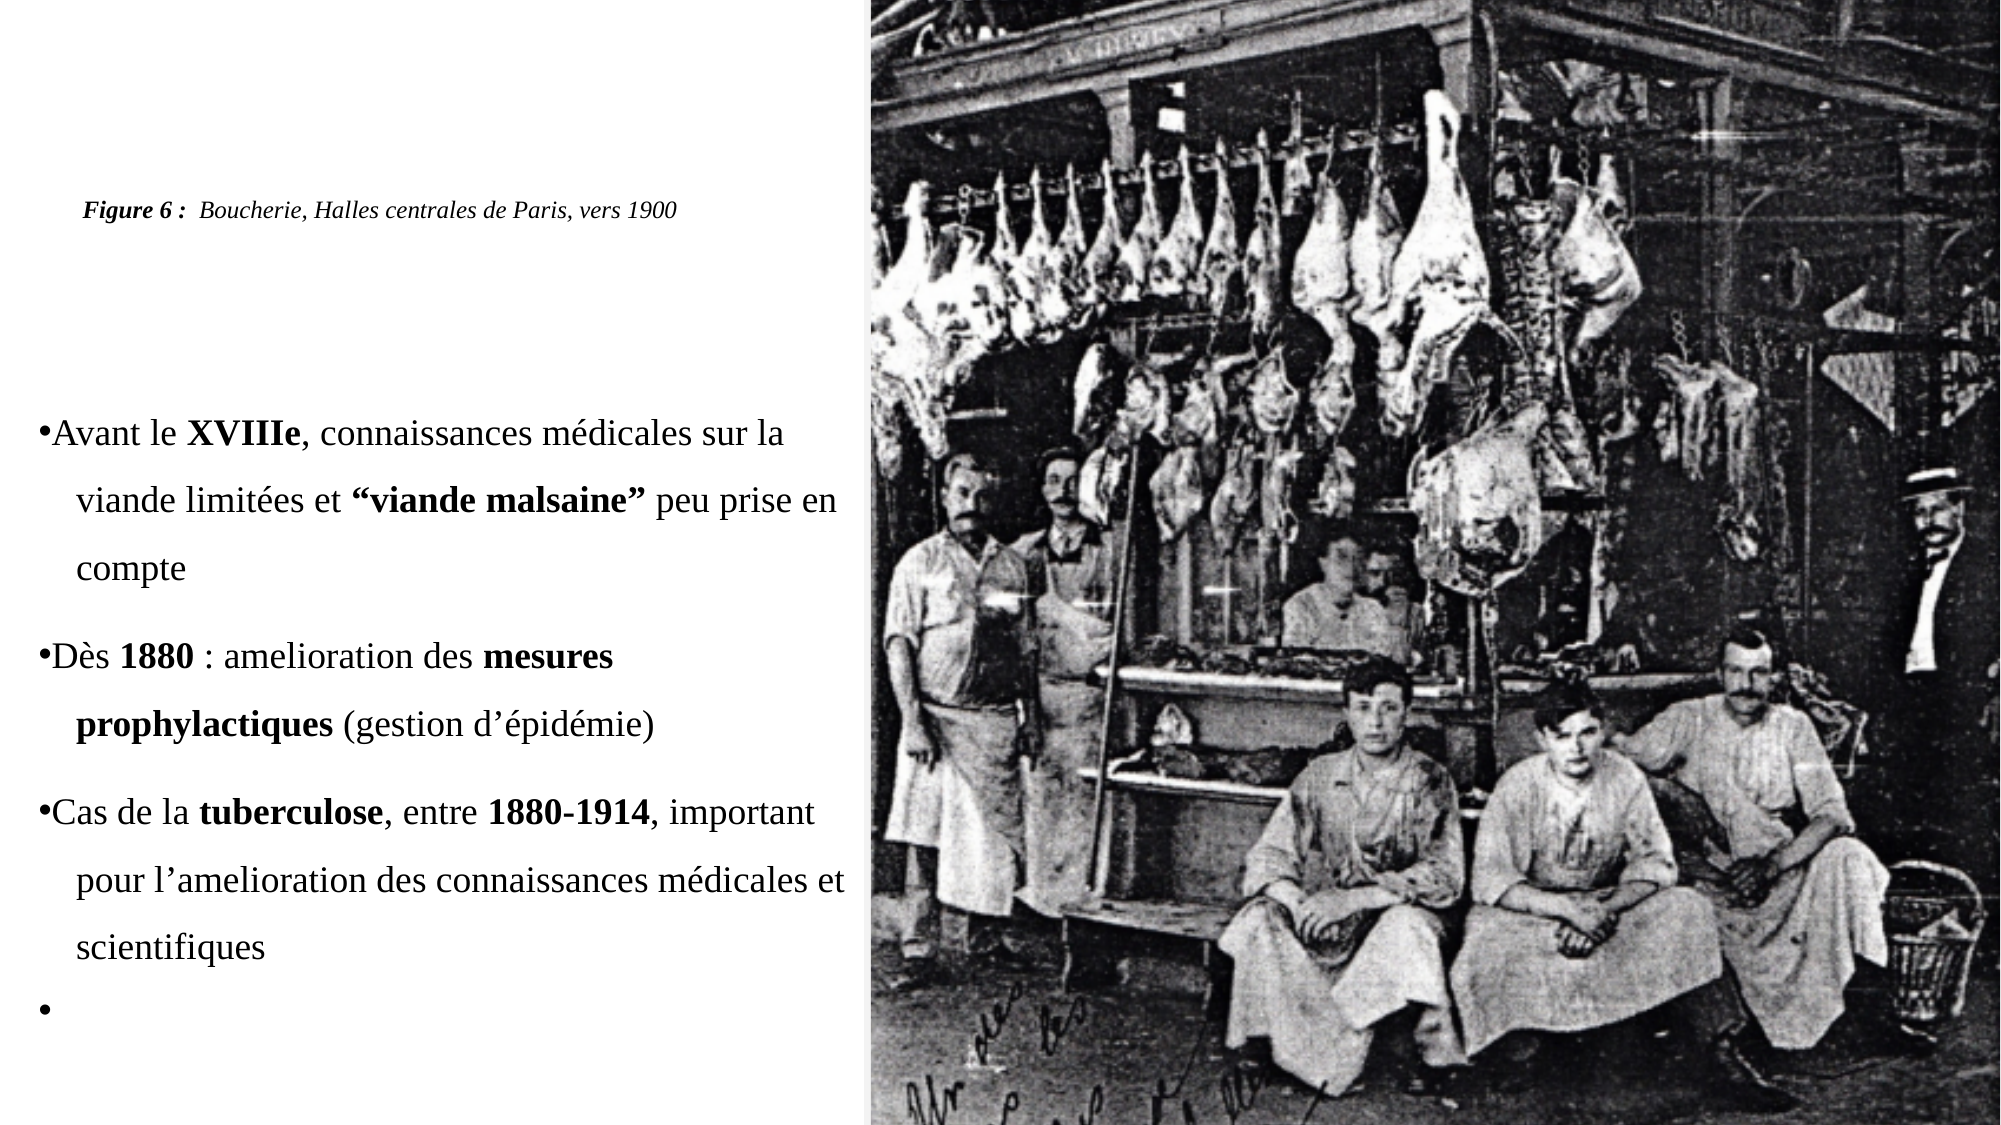

# Figure 6 : Boucherie, Halles centrales de Paris, vers 1900
Avant le XVIIIe, connaissances médicales sur la viande limitées et “viande malsaine” peu prise en compte
Dès 1880 : amelioration des mesures prophylactiques (gestion d’épidémie)
Cas de la tuberculose, entre 1880-1914, important pour l’amelioration des connaissances médicales et scientifiques